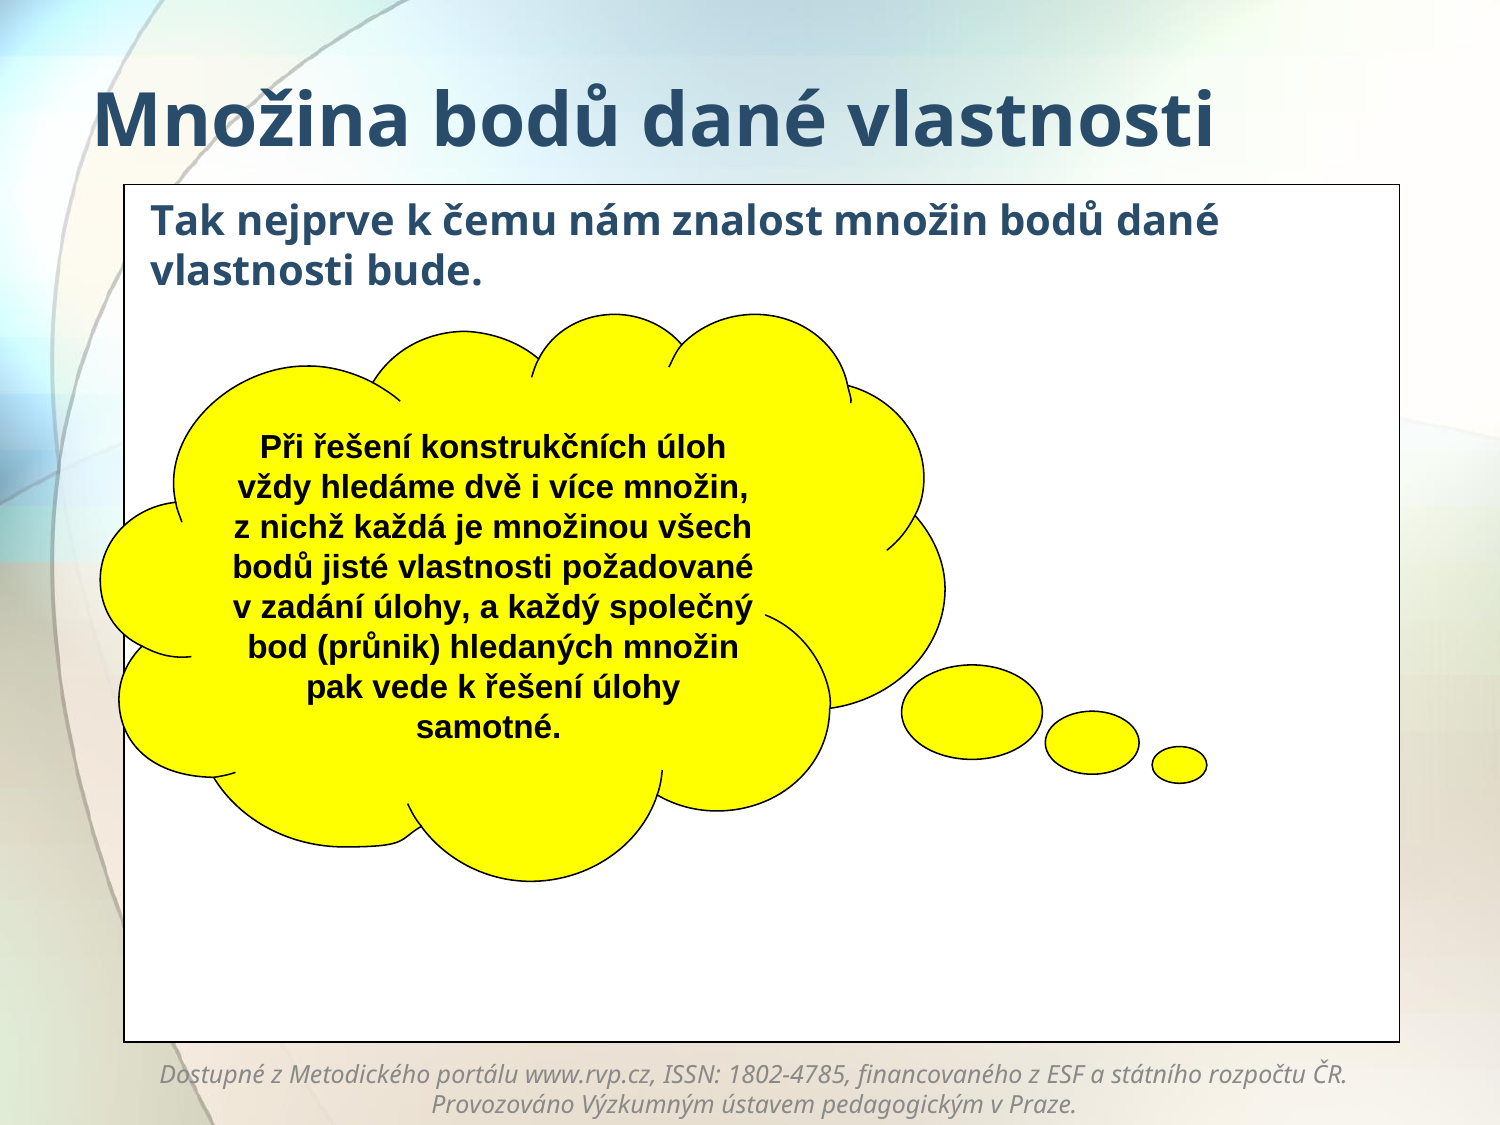

# Množina bodů dané vlastnosti
Tak nejprve k čemu nám znalost množin bodů dané vlastnosti bude.
Při řešení konstrukčních úloh vždy hledáme dvě i více množin, z nichž každá je množinou všech bodů jisté vlastnosti požadované v zadání úlohy, a každý společný bod (průnik) hledaných množin pak vede k řešení úlohy samotné.